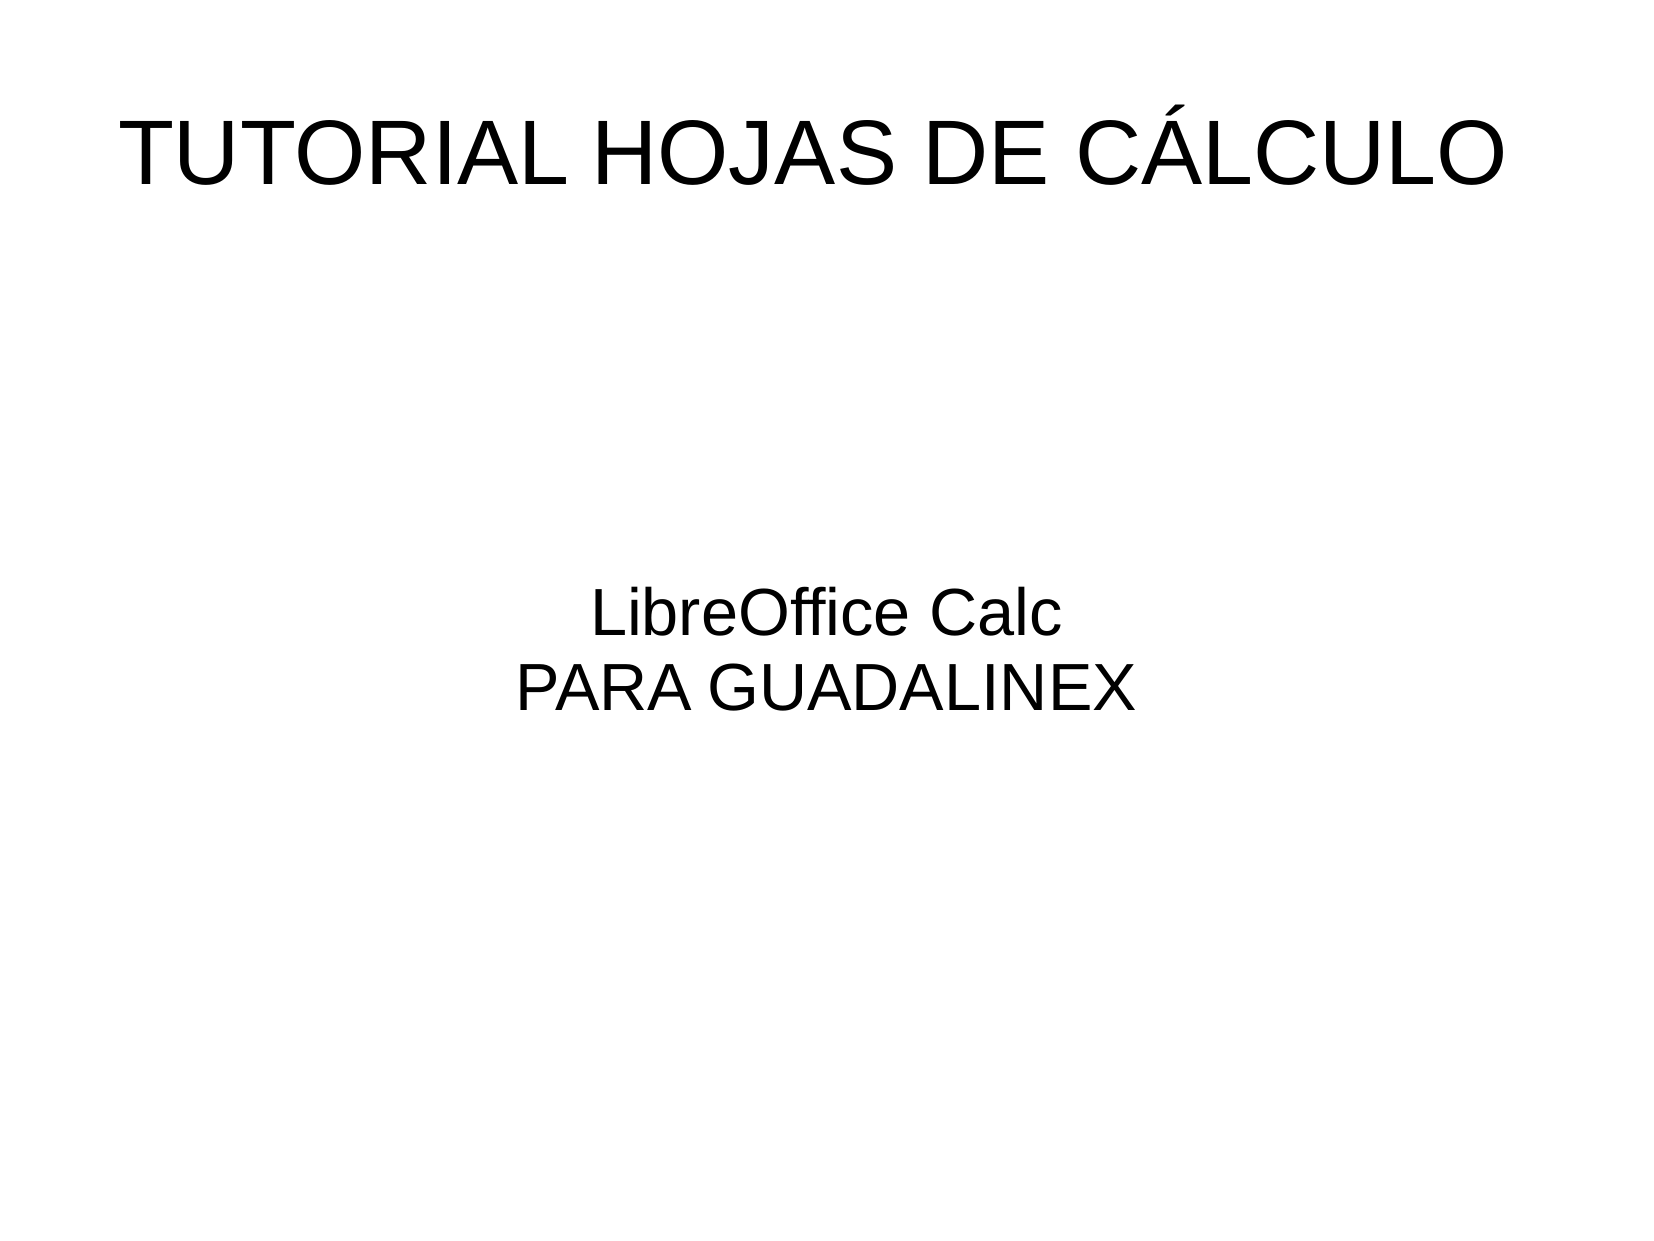

# TUTORIAL HOJAS DE CÁLCULO
LibreOffice Calc
PARA GUADALINEX